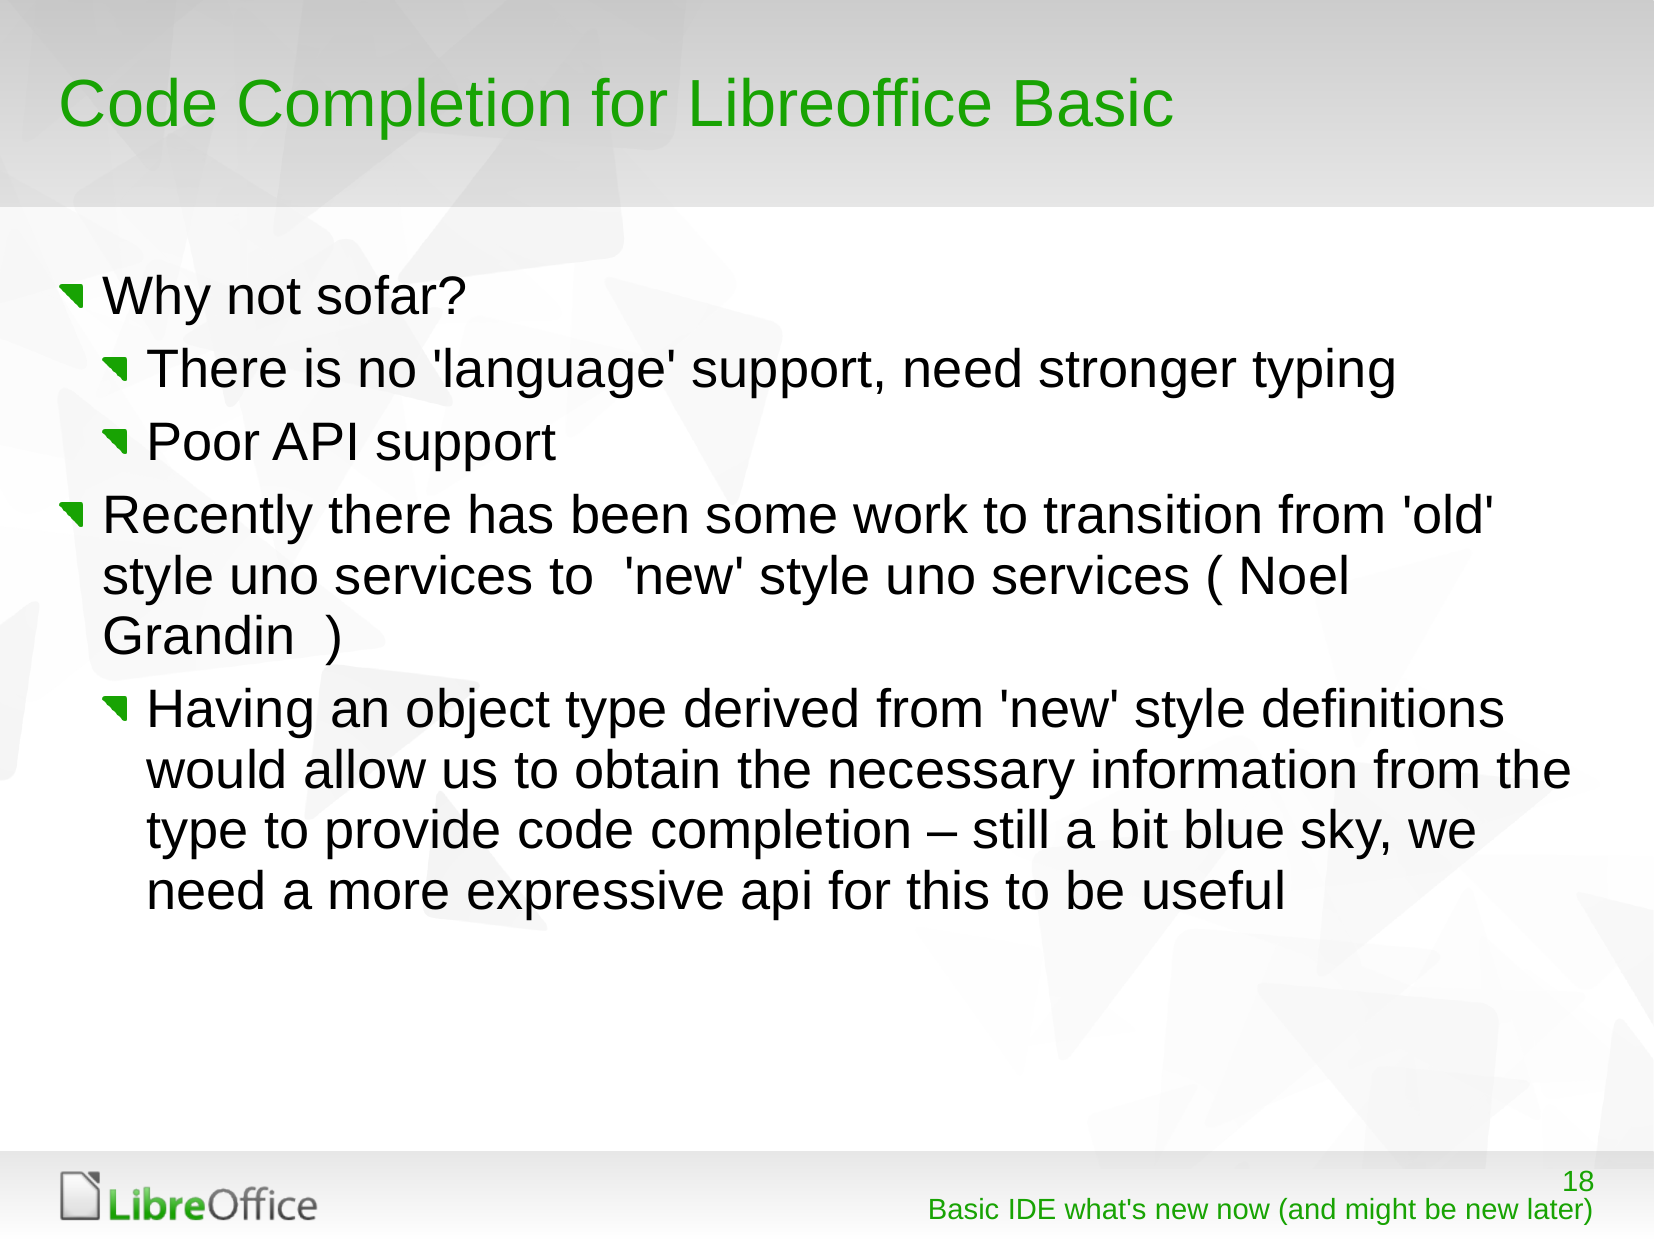

# Code Completion for Libreoffice Basic
Why not sofar?
There is no 'language' support, need stronger typing
Poor API support
Recently there has been some work to transition from 'old' style uno services to 'new' style uno services ( Noel Grandin )
Having an object type derived from 'new' style definitions would allow us to obtain the necessary information from the type to provide code completion – still a bit blue sky, we need a more expressive api for this to be useful
18
Basic IDE what's new now (and might be new later)